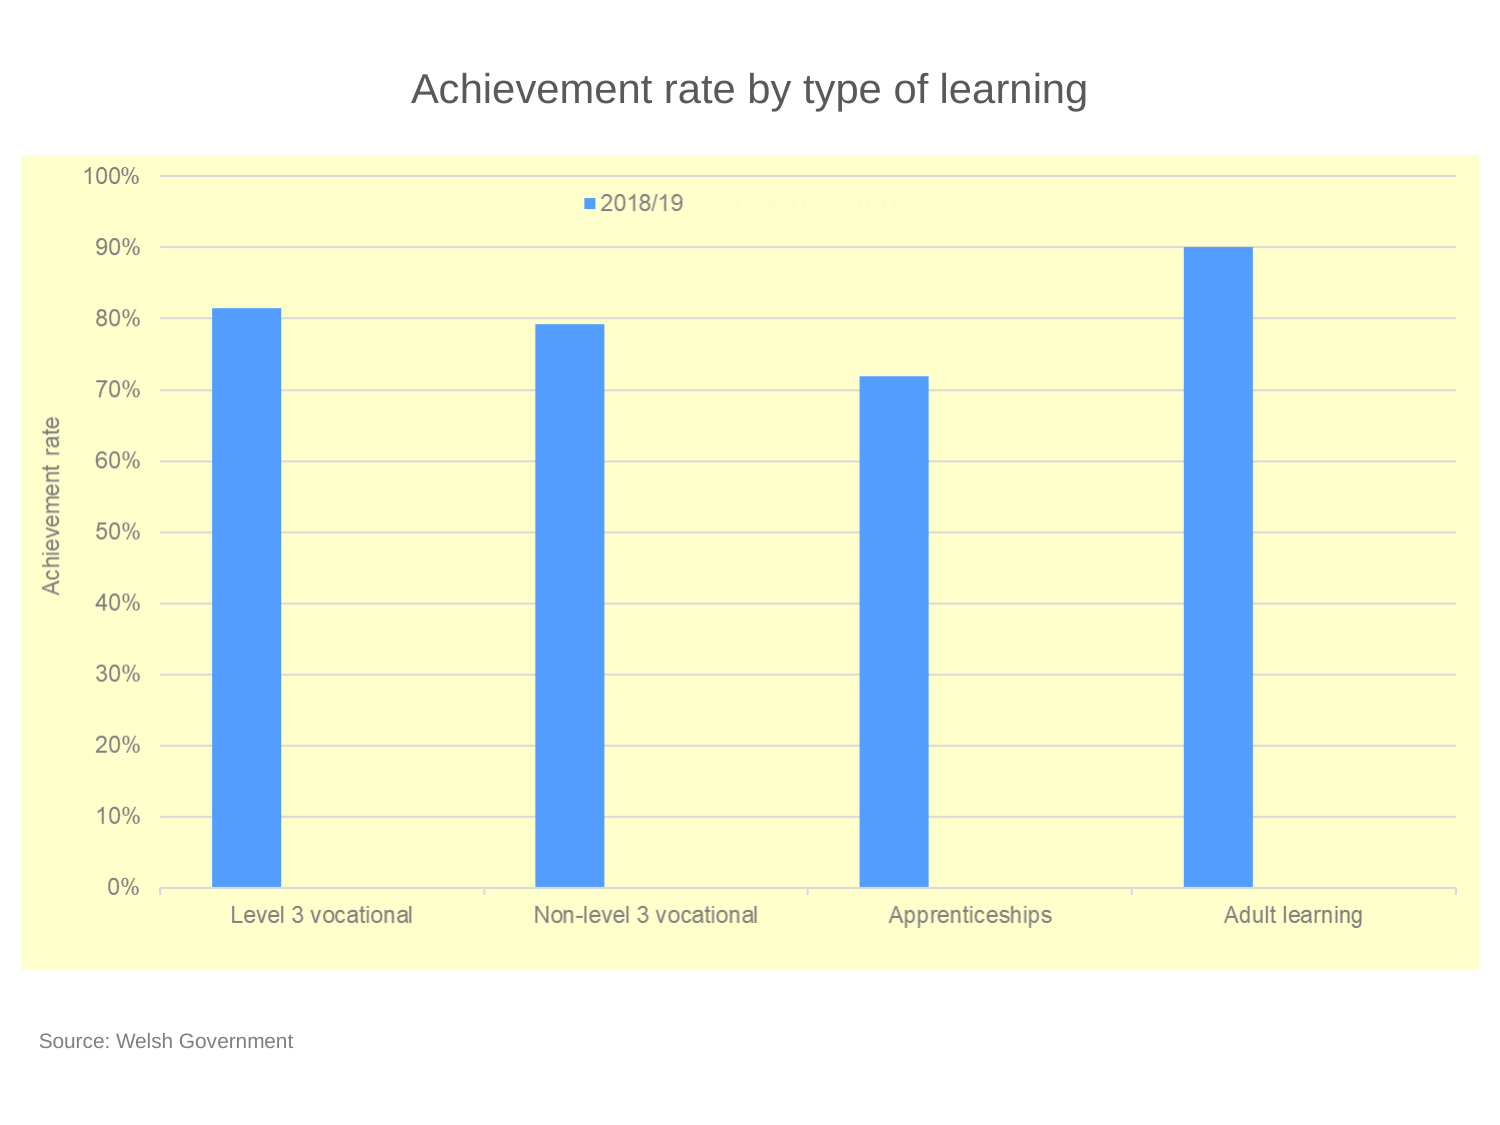

# Achievement rate by type of learning
Source: Welsh Government